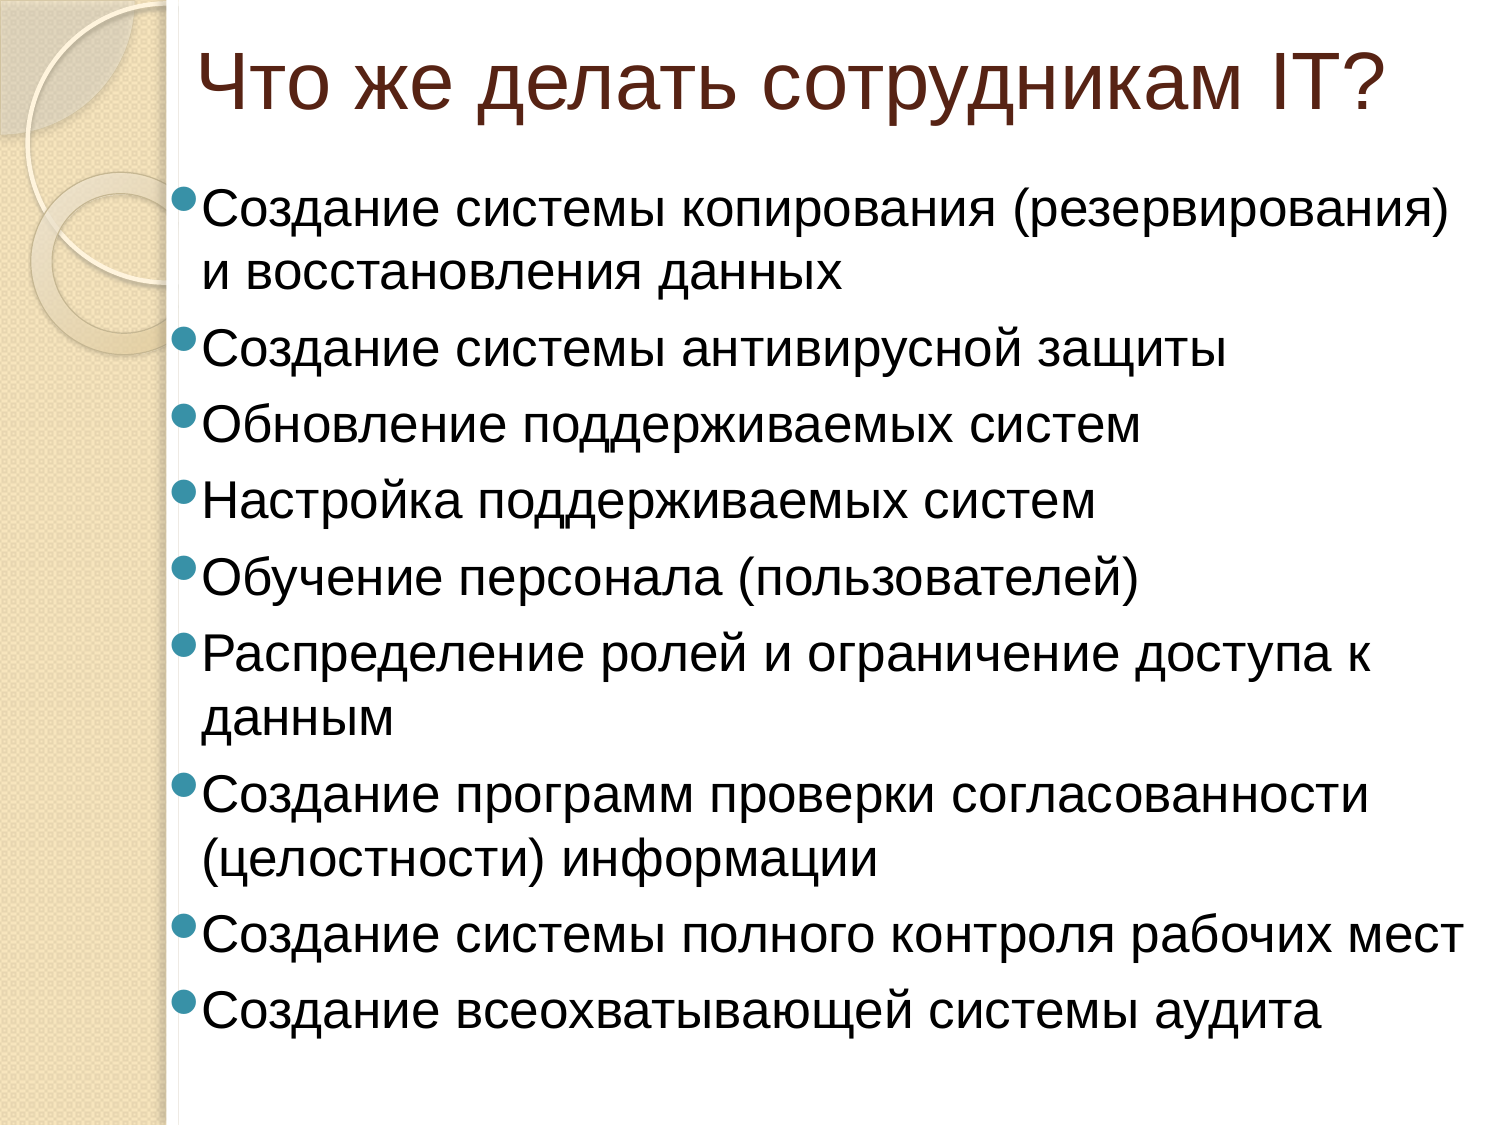

Что же делать сотрудникам IT?
# Создание системы копирования (резервирования) и восстановления данных
Создание системы антивирусной защиты
Обновление поддерживаемых систем
Настройка поддерживаемых систем
Обучение персонала (пользователей)
Распределение ролей и ограничение доступа к данным
Создание программ проверки согласованности (целостности) информации
Создание системы полного контроля рабочих мест
Создание всеохватывающей системы аудита